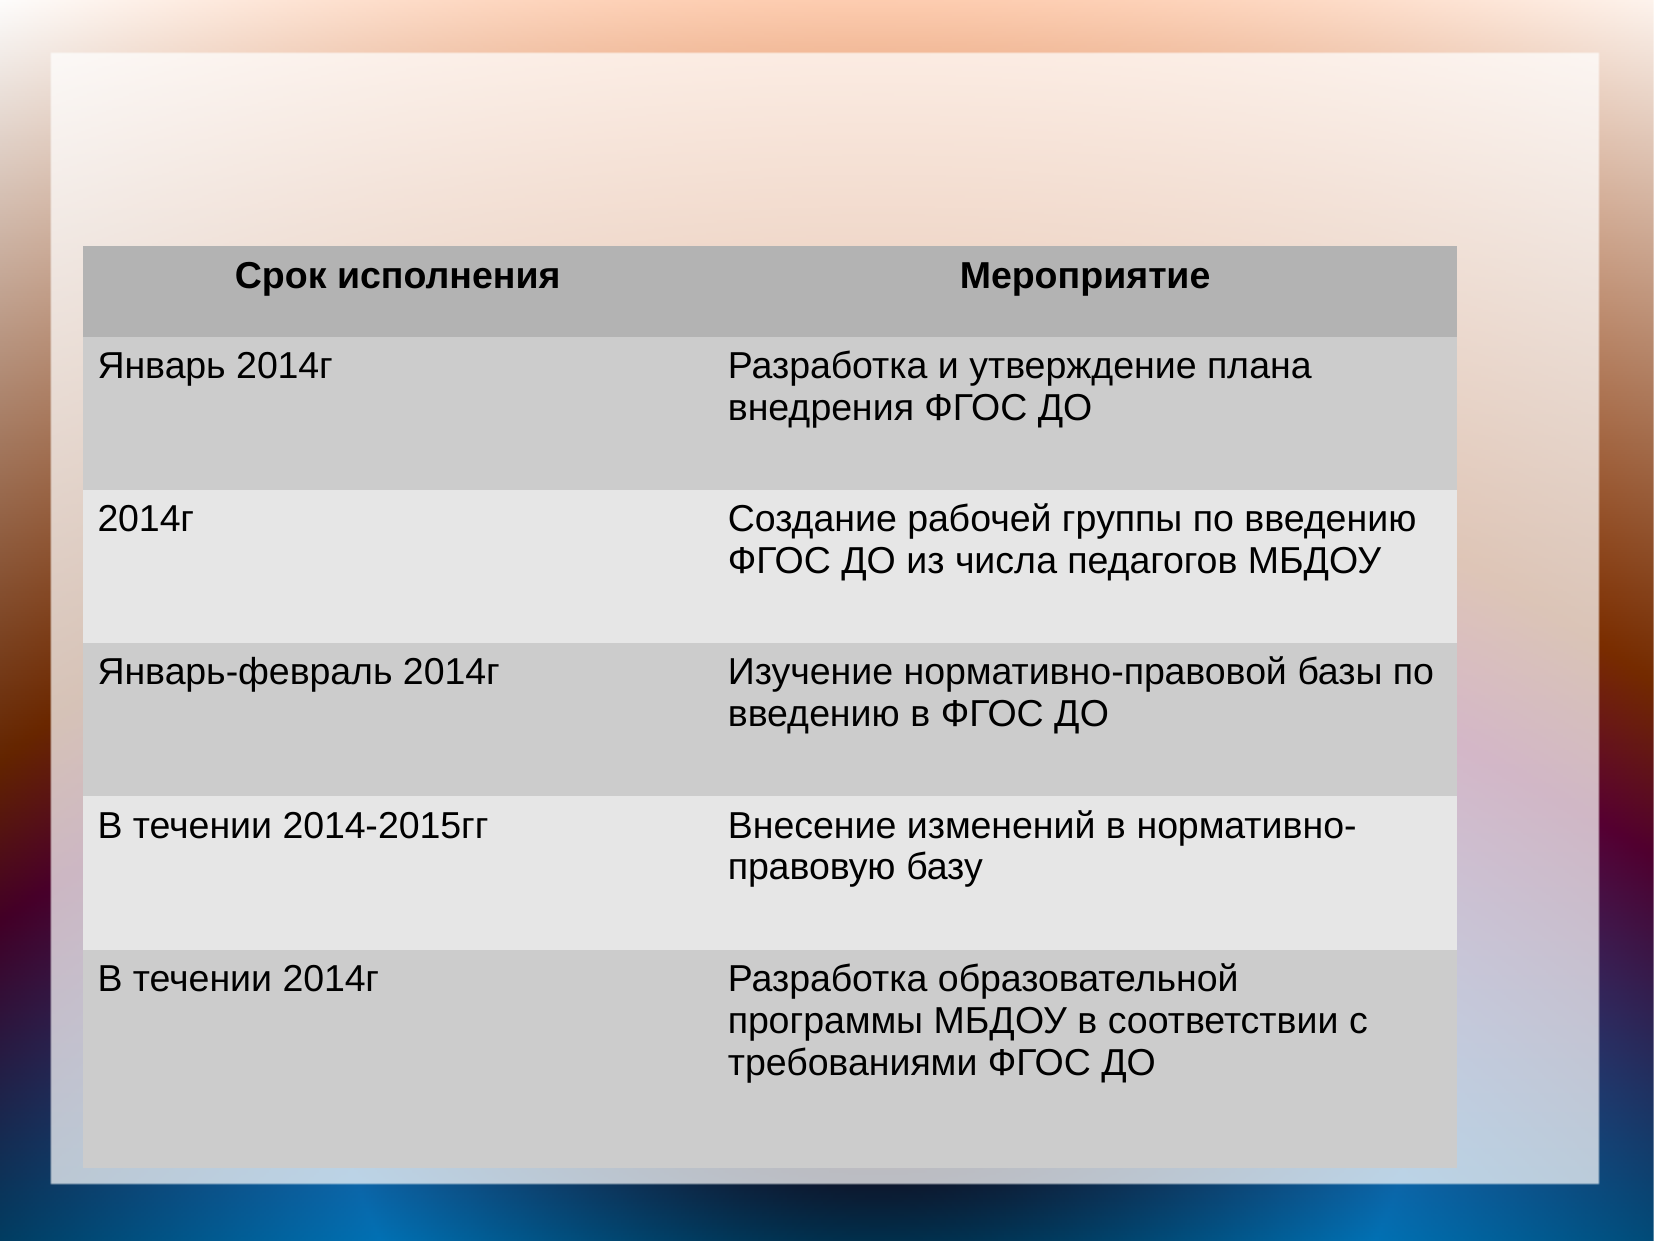

#
| Срок исполнения | Мероприятие |
| --- | --- |
| Январь 2014г | Разработка и утверждение плана внедрения ФГОС ДО |
| 2014г | Создание рабочей группы по введению ФГОС ДО из числа педагогов МБДОУ |
| Январь-февраль 2014г | Изучение нормативно-правовой базы по введению в ФГОС ДО |
| В течении 2014-2015гг | Внесение изменений в нормативно-правовую базу |
| В течении 2014г | Разработка образовательной программы МБДОУ в соответствии с требованиями ФГОС ДО |